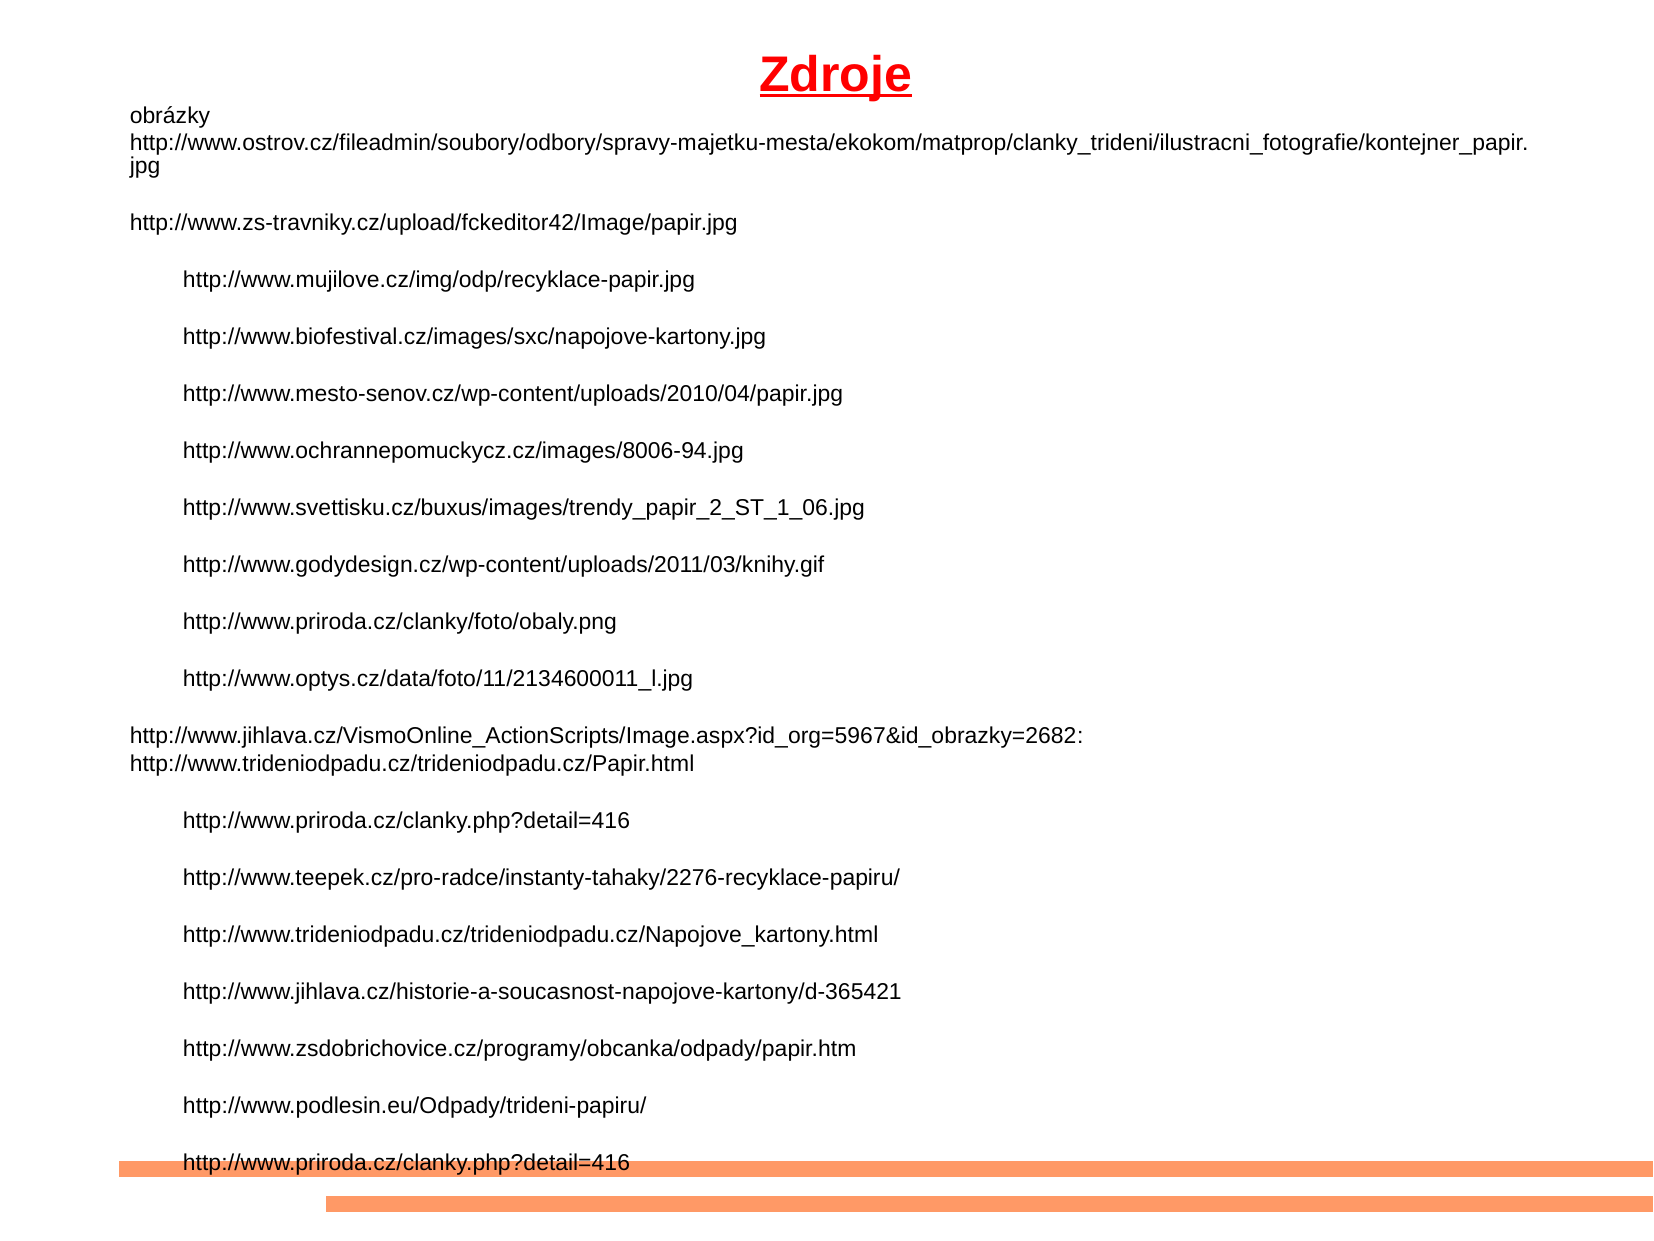

# Zdroje
obrázkyhttp://www.ostrov.cz/fileadmin/soubory/odbory/spravy-majetku-mesta/ekokom/matprop/clanky_trideni/ilustracni_fotografie/kontejner_papir.jpg
http://www.zs-travniky.cz/upload/fckeditor42/Image/papir.jpg
http://www.mujilove.cz/img/odp/recyklace-papir.jpg
http://www.biofestival.cz/images/sxc/napojove-kartony.jpg
http://www.mesto-senov.cz/wp-content/uploads/2010/04/papir.jpg
http://www.ochrannepomuckycz.cz/images/8006-94.jpg
http://www.svettisku.cz/buxus/images/trendy_papir_2_ST_1_06.jpg
http://www.godydesign.cz/wp-content/uploads/2011/03/knihy.gif
http://www.priroda.cz/clanky/foto/obaly.png
http://www.optys.cz/data/foto/11/2134600011_l.jpg
http://www.jihlava.cz/VismoOnline_ActionScripts/Image.aspx?id_org=5967&id_obrazky=2682: http://www.trideniodpadu.cz/trideniodpadu.cz/Papir.html
http://www.priroda.cz/clanky.php?detail=416
http://www.teepek.cz/pro-radce/instanty-tahaky/2276-recyklace-papiru/
http://www.trideniodpadu.cz/trideniodpadu.cz/Napojove_kartony.html
http://www.jihlava.cz/historie-a-soucasnost-napojove-kartony/d-365421
http://www.zsdobrichovice.cz/programy/obcanka/odpady/papir.htm
http://www.podlesin.eu/Odpady/trideni-papiru/
http://www.priroda.cz/clanky.php?detail=416